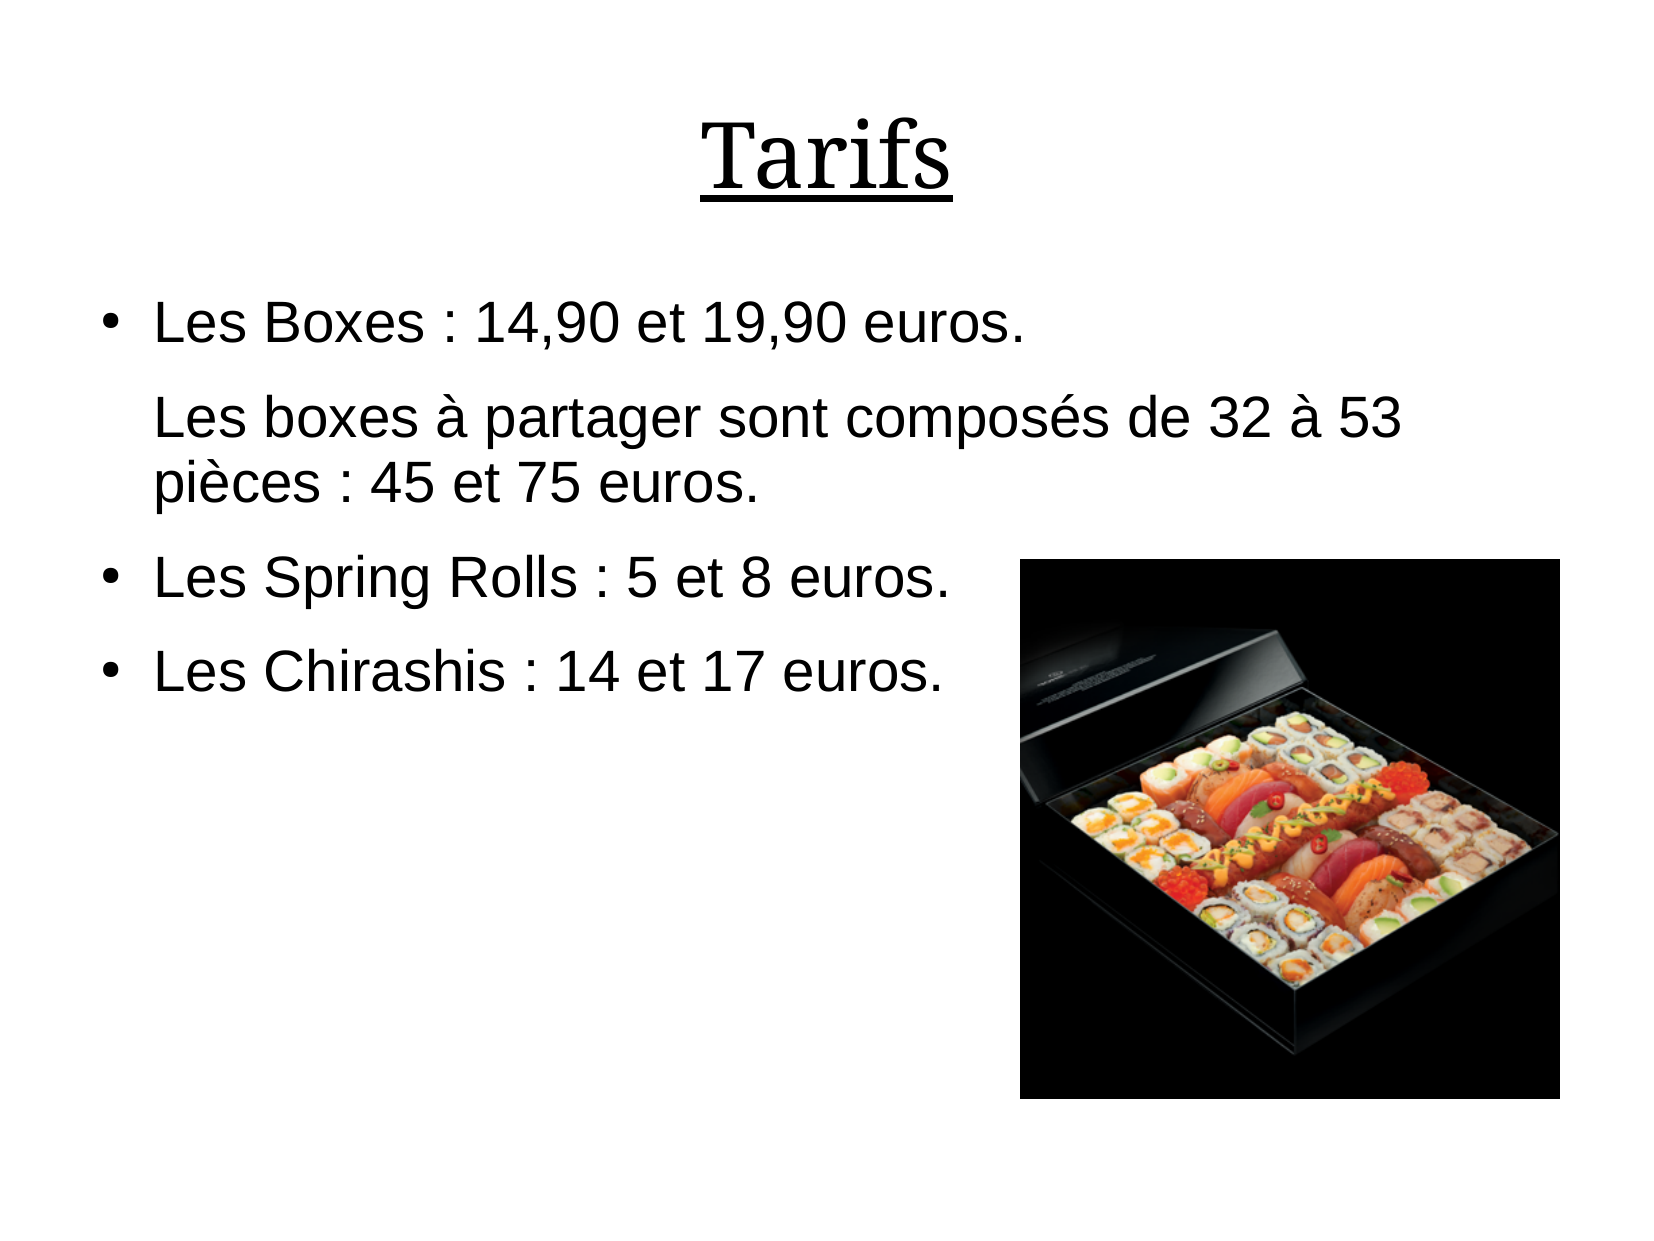

# Tarifs
Les Boxes : 14,90 et 19,90 euros.
Les boxes à partager sont composés de 32 à 53 pièces : 45 et 75 euros.
Les Spring Rolls : 5 et 8 euros.
Les Chirashis : 14 et 17 euros.